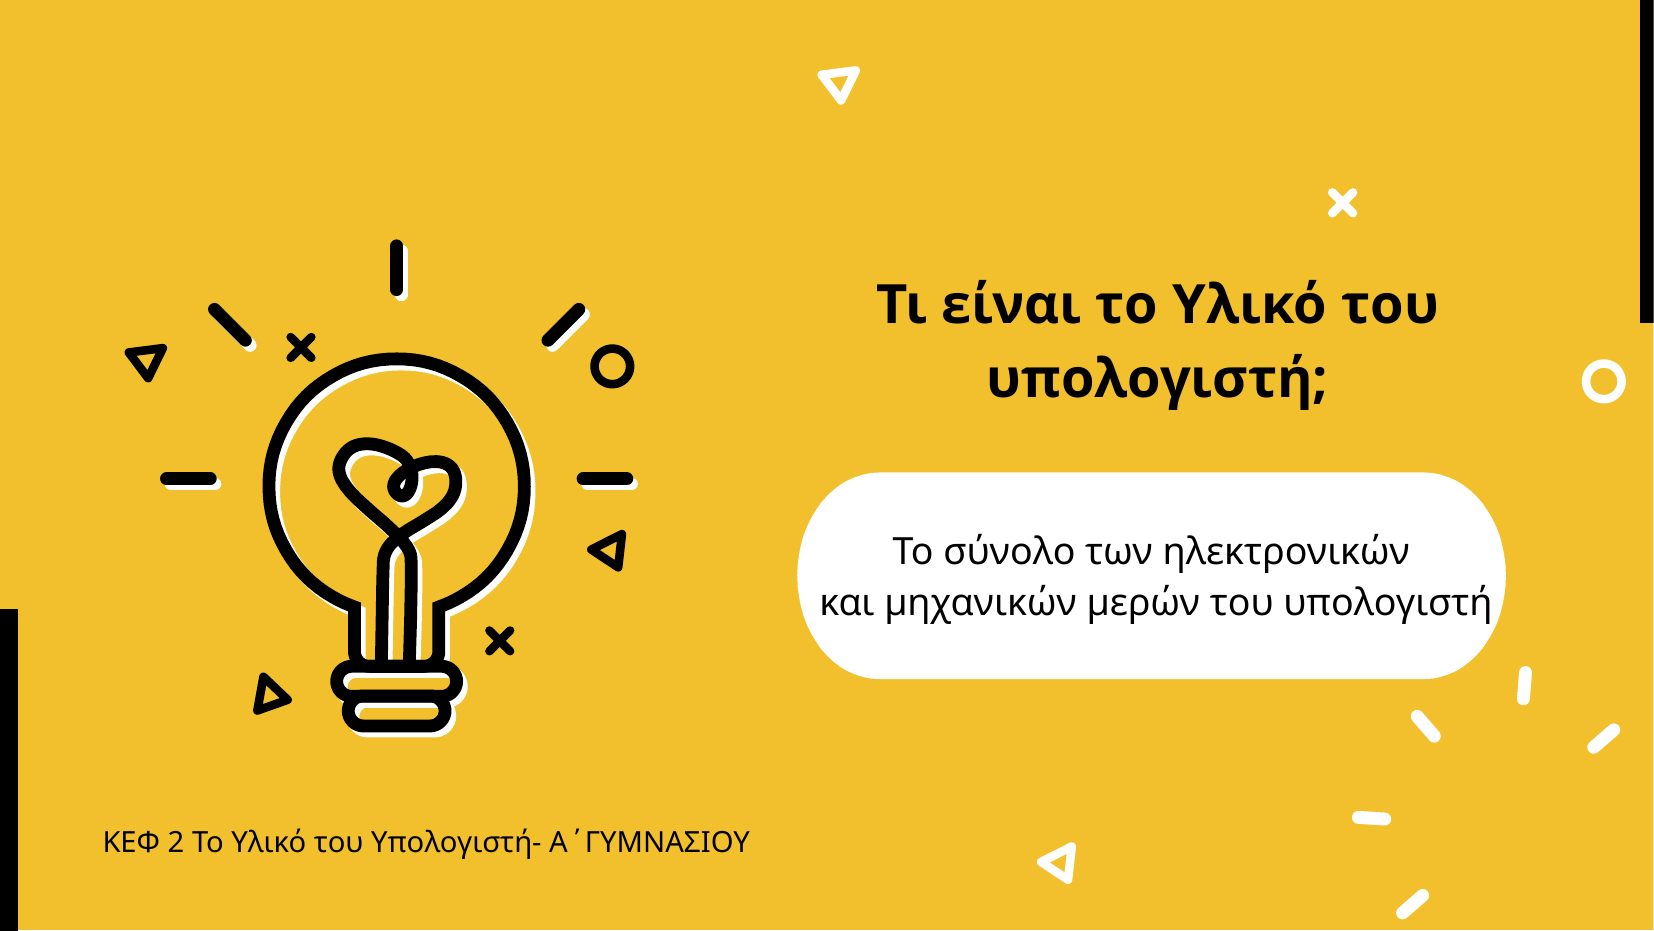

# Τι είναι το Υλικό του υπολογιστή;
Το σύνολο των ηλεκτρονικών
 και μηχανικών μερών του υπολογιστή
ΚΕΦ 2 Το Υλικό του Υπολογιστή- Α΄ΓΥΜΝΑΣΙΟΥ